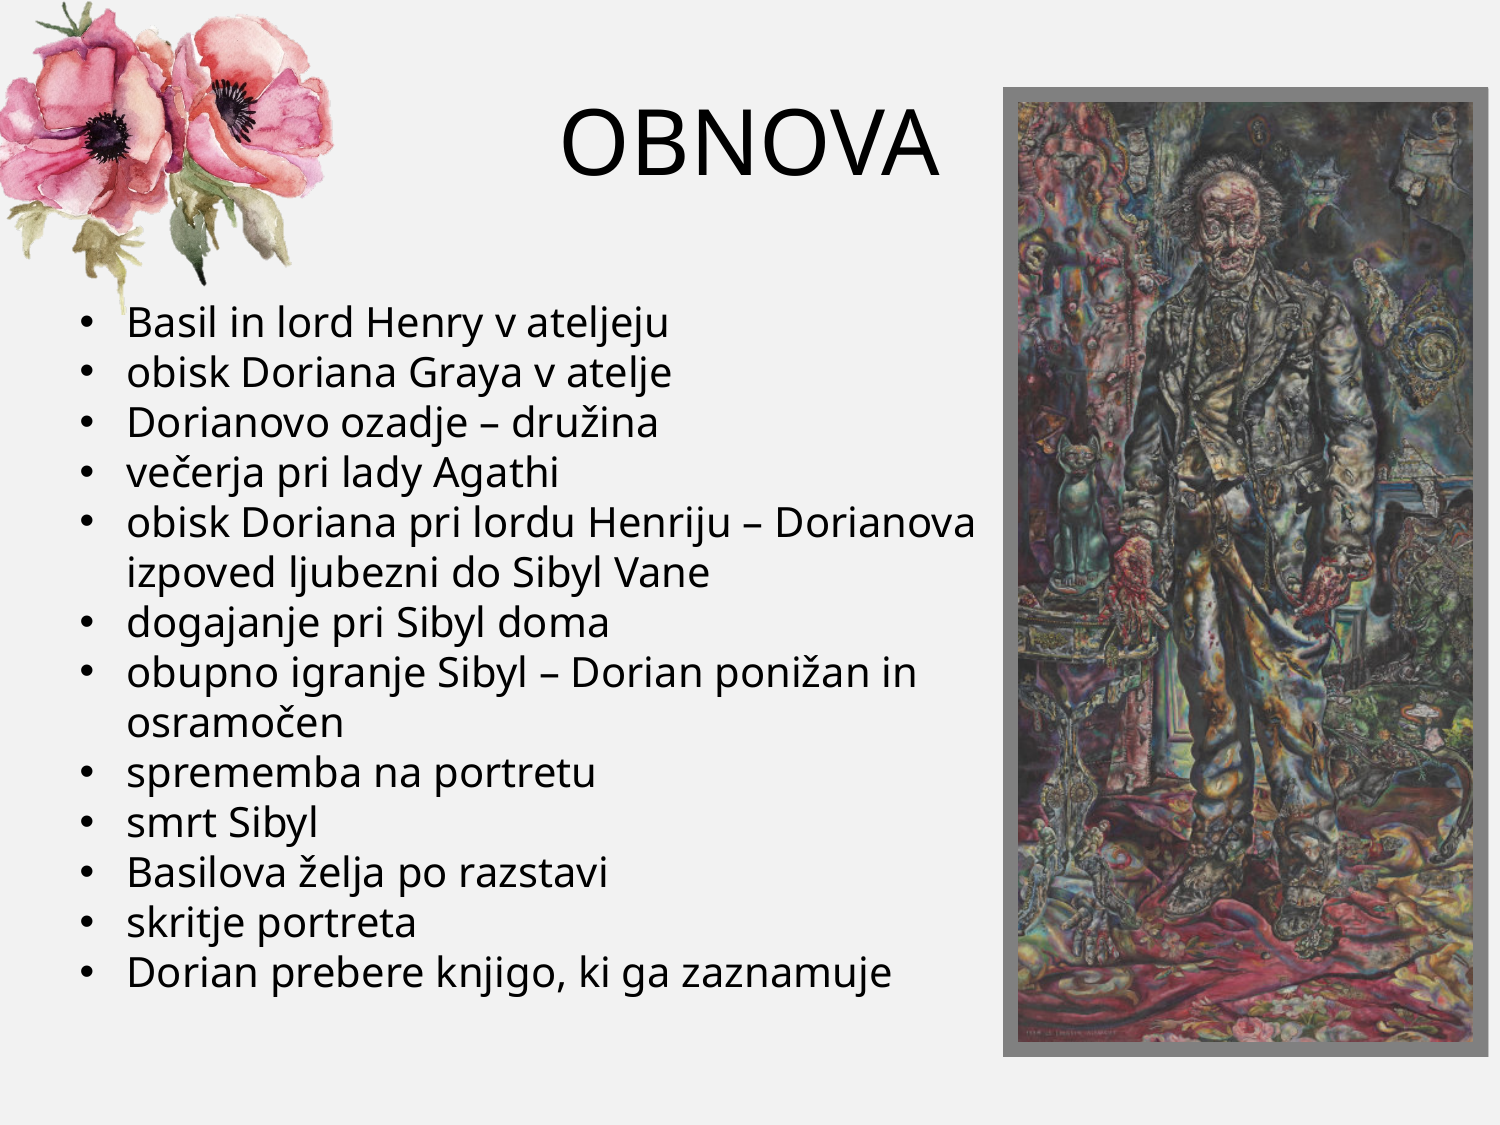

# OBNOVA
Basil in lord Henry v ateljeju
obisk Doriana Graya v atelje
Dorianovo ozadje – družina
večerja pri lady Agathi
obisk Doriana pri lordu Henriju – Dorianova izpoved ljubezni do Sibyl Vane
dogajanje pri Sibyl doma
obupno igranje Sibyl – Dorian ponižan in osramočen
sprememba na portretu
smrt Sibyl
Basilova želja po razstavi
skritje portreta
Dorian prebere knjigo, ki ga zaznamuje